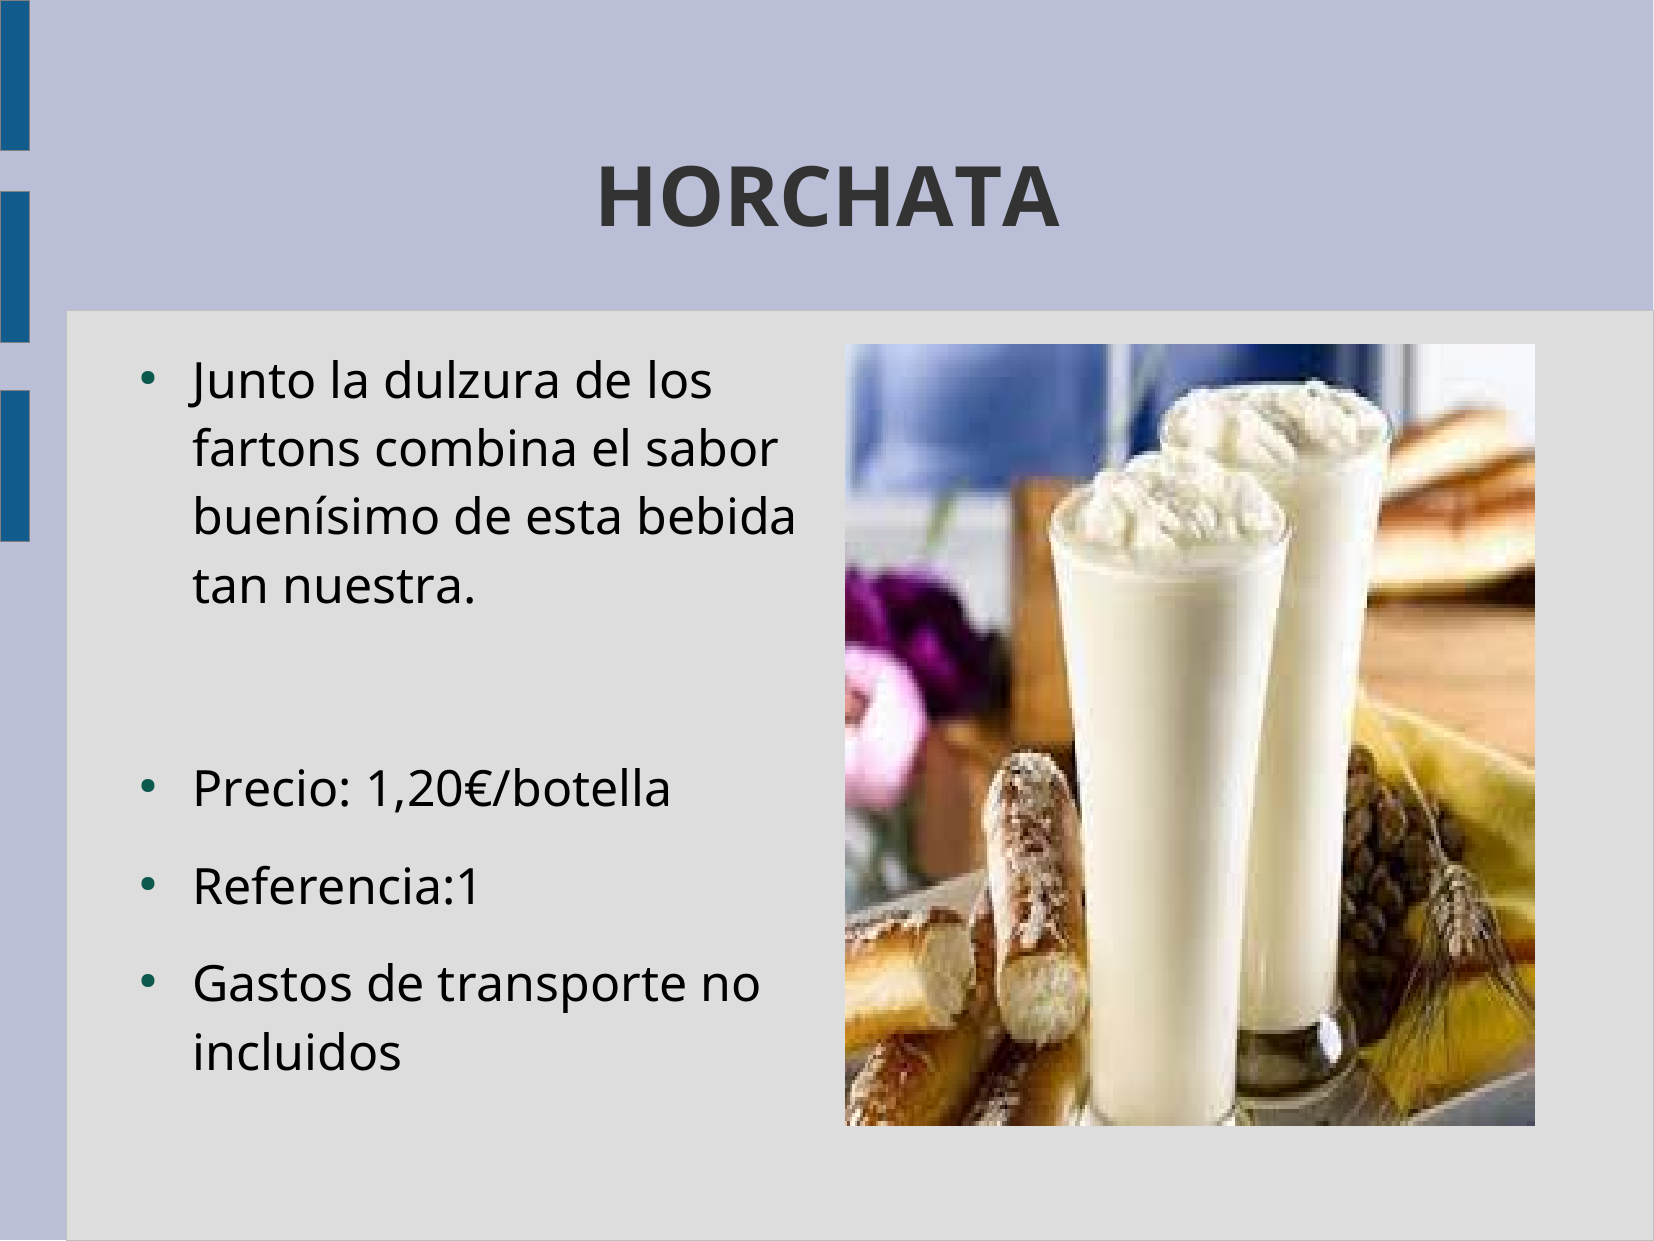

# HORCHATA
Junto la dulzura de los fartons combina el sabor buenísimo de esta bebida tan nuestra.
Precio: 1,20€/botella
Referencia:1
Gastos de transporte no incluidos